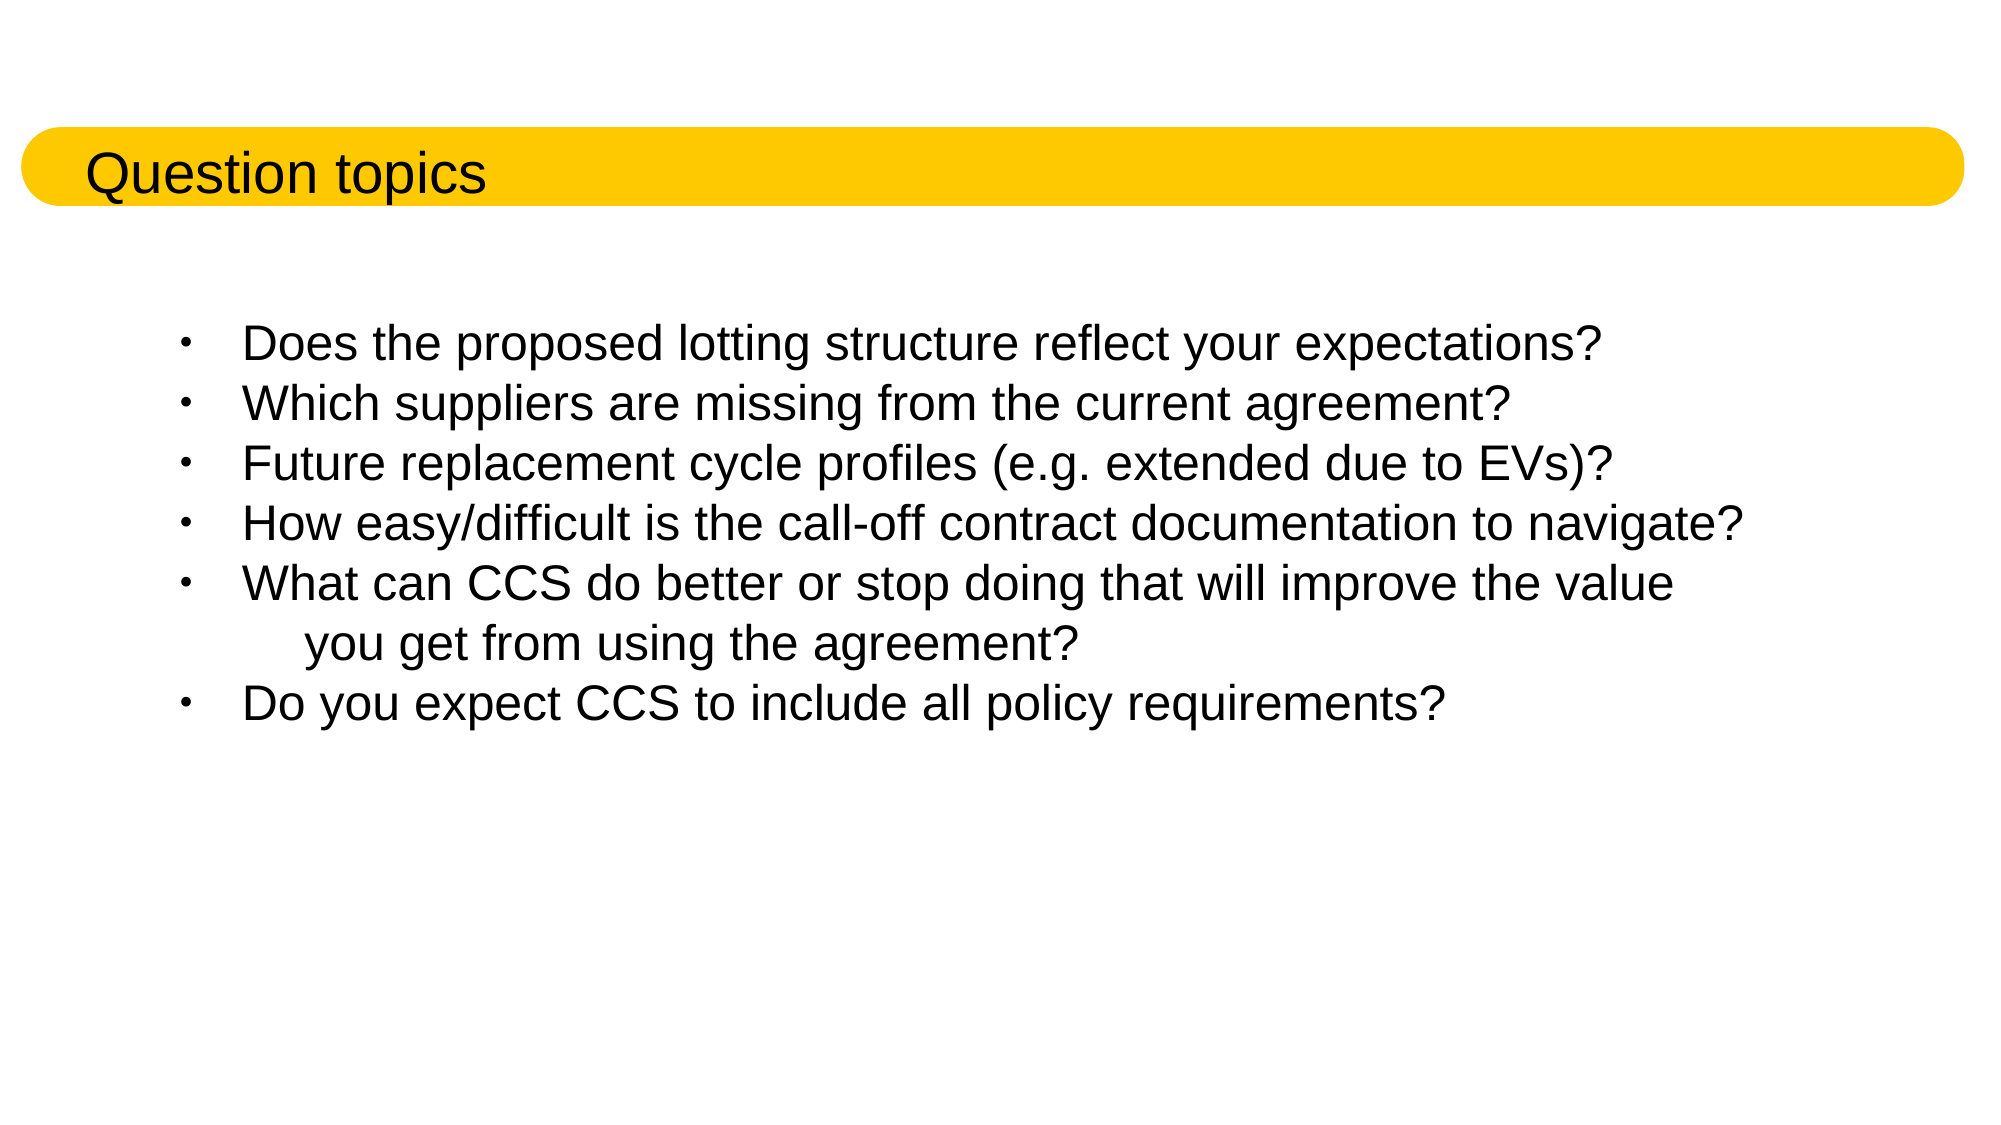

# Question topics
Does the proposed lotting structure reflect your expectations?
Which suppliers are missing from the current agreement?
Future replacement cycle profiles (e.g. extended due to EVs)?
How easy/difficult is the call-off contract documentation to navigate?
What can CCS do better or stop doing that will improve the value you get from using the agreement?
Do you expect CCS to include all policy requirements?